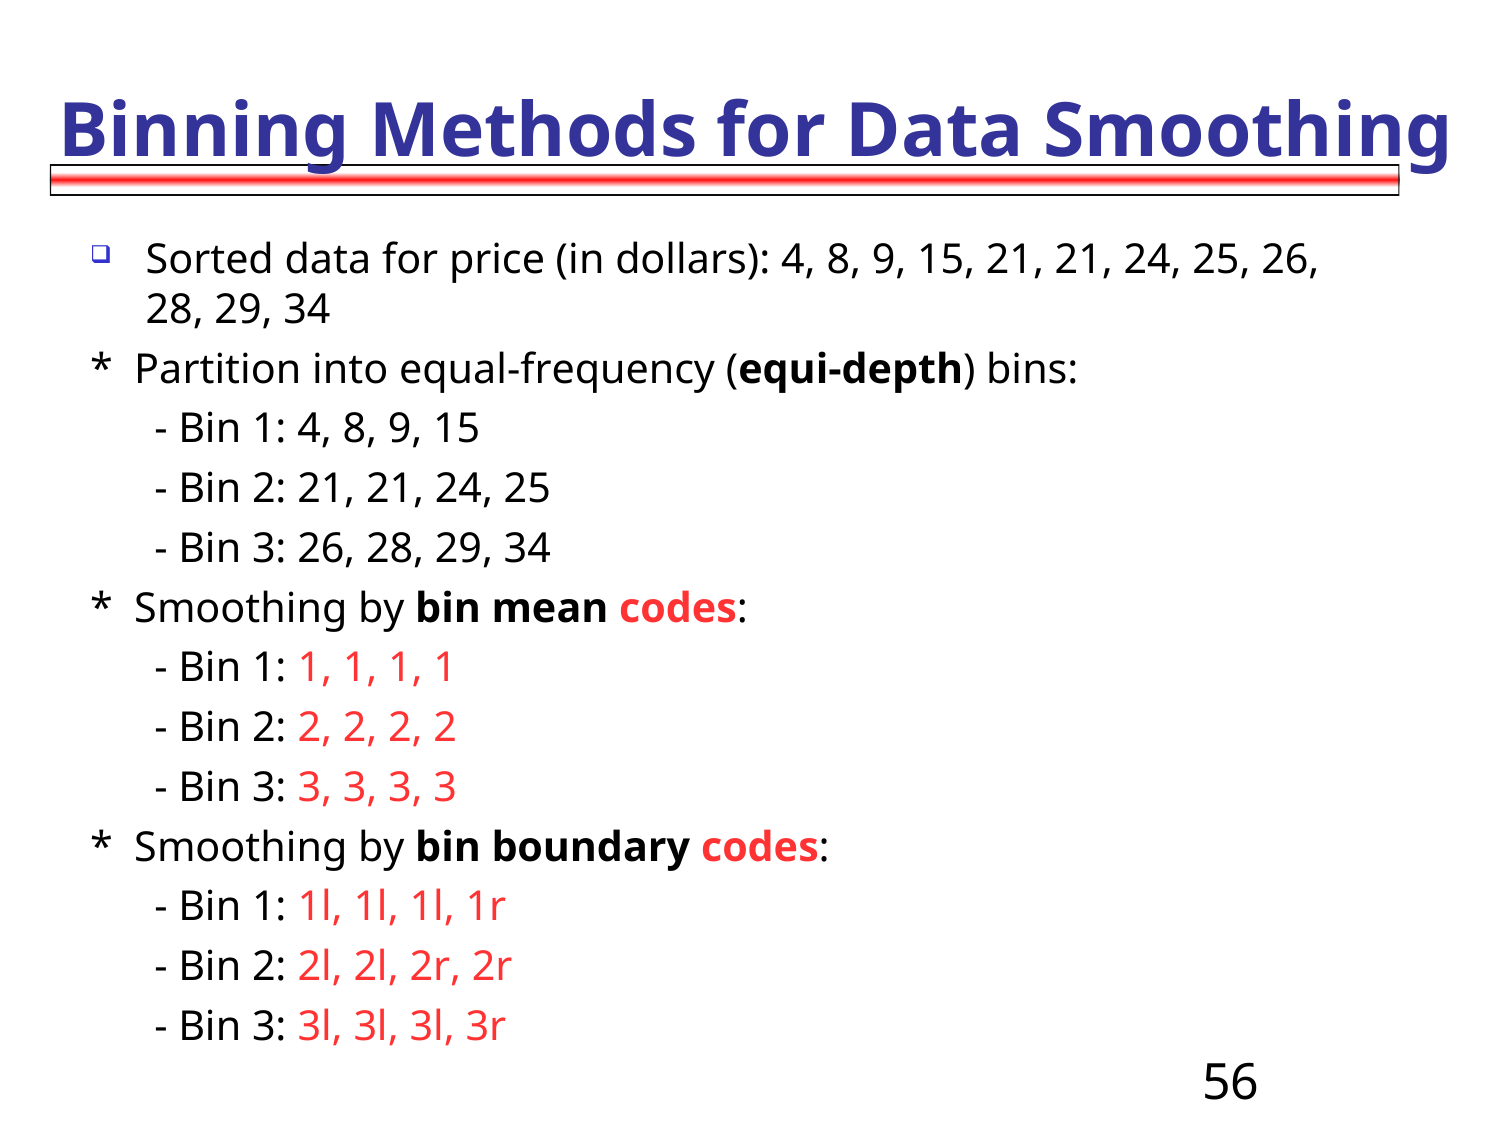

# Binning Methods for Data Smoothing
Sorted data for price (in dollars): 4, 8, 9, 15, 21, 21, 24, 25, 26, 28, 29, 34
* Partition into equal-frequency (equi-depth) bins:
 - Bin 1: 4, 8, 9, 15
 - Bin 2: 21, 21, 24, 25
 - Bin 3: 26, 28, 29, 34
* Smoothing by bin mean codes:
 - Bin 1: 1, 1, 1, 1
 - Bin 2: 2, 2, 2, 2
 - Bin 3: 3, 3, 3, 3
* Smoothing by bin boundary codes:
 - Bin 1: 1l, 1l, 1l, 1r
 - Bin 2: 2l, 2l, 2r, 2r
 - Bin 3: 3l, 3l, 3l, 3r